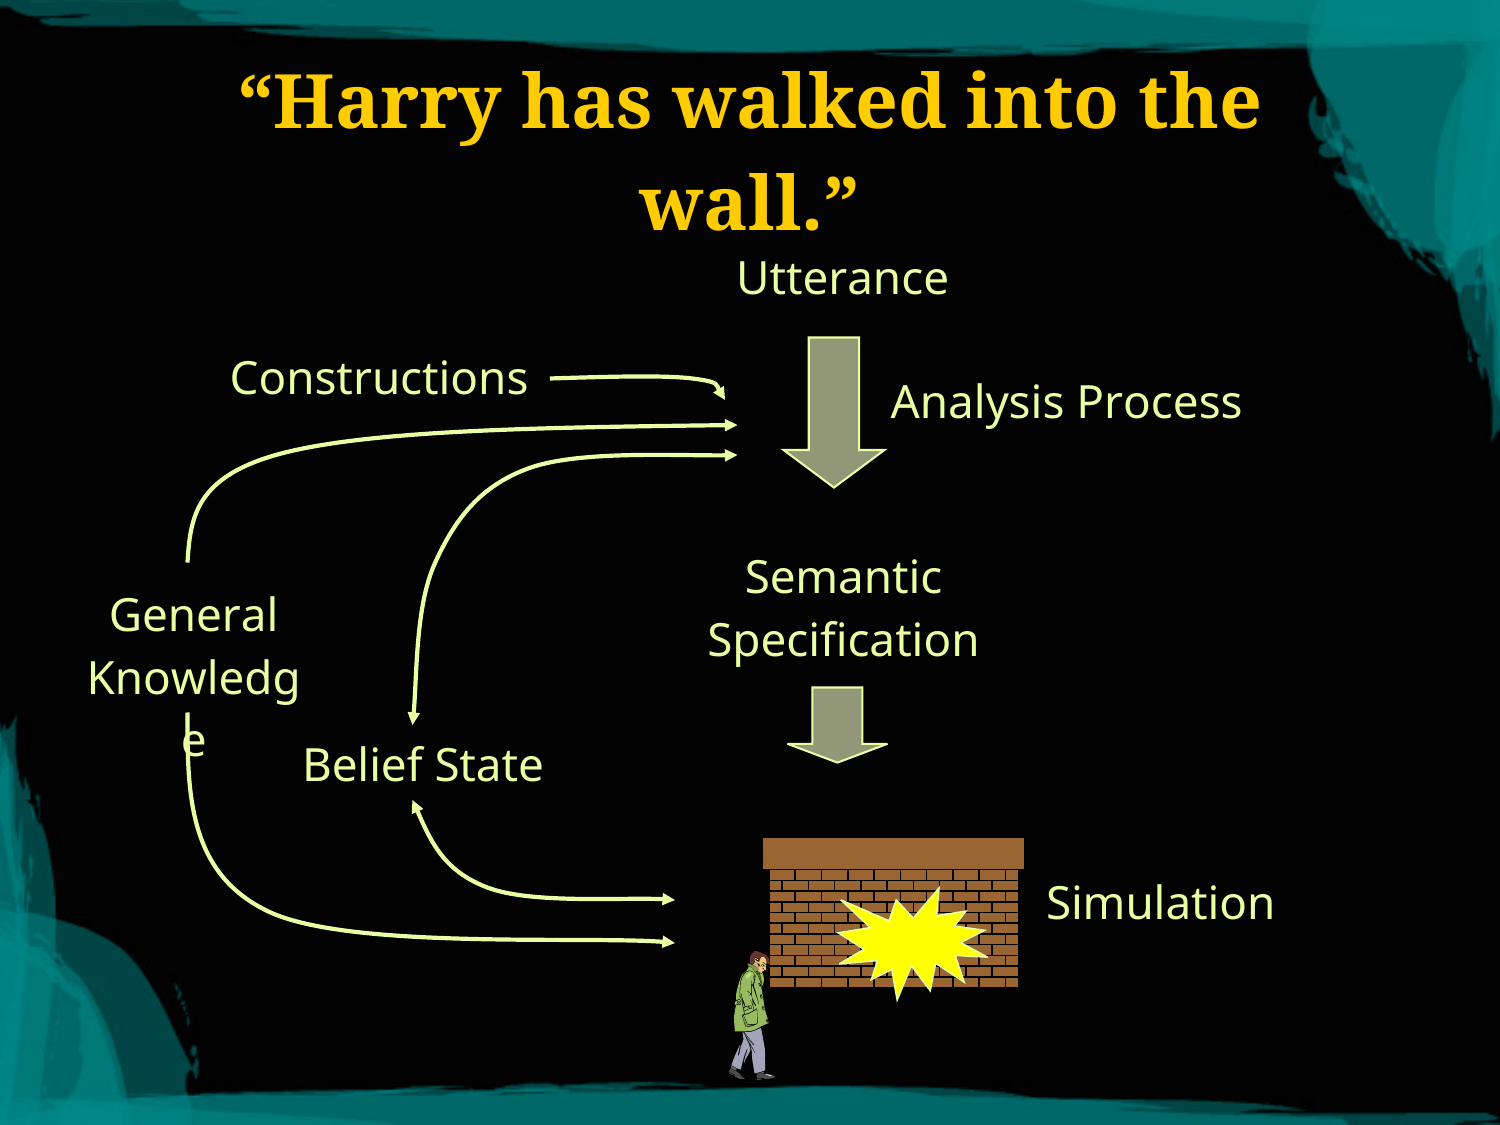

# “Harry has walked into the wall.”
Utterance
Constructions
Analysis Process
Semantic
Specification
General Knowledge
Belief State
Simulation